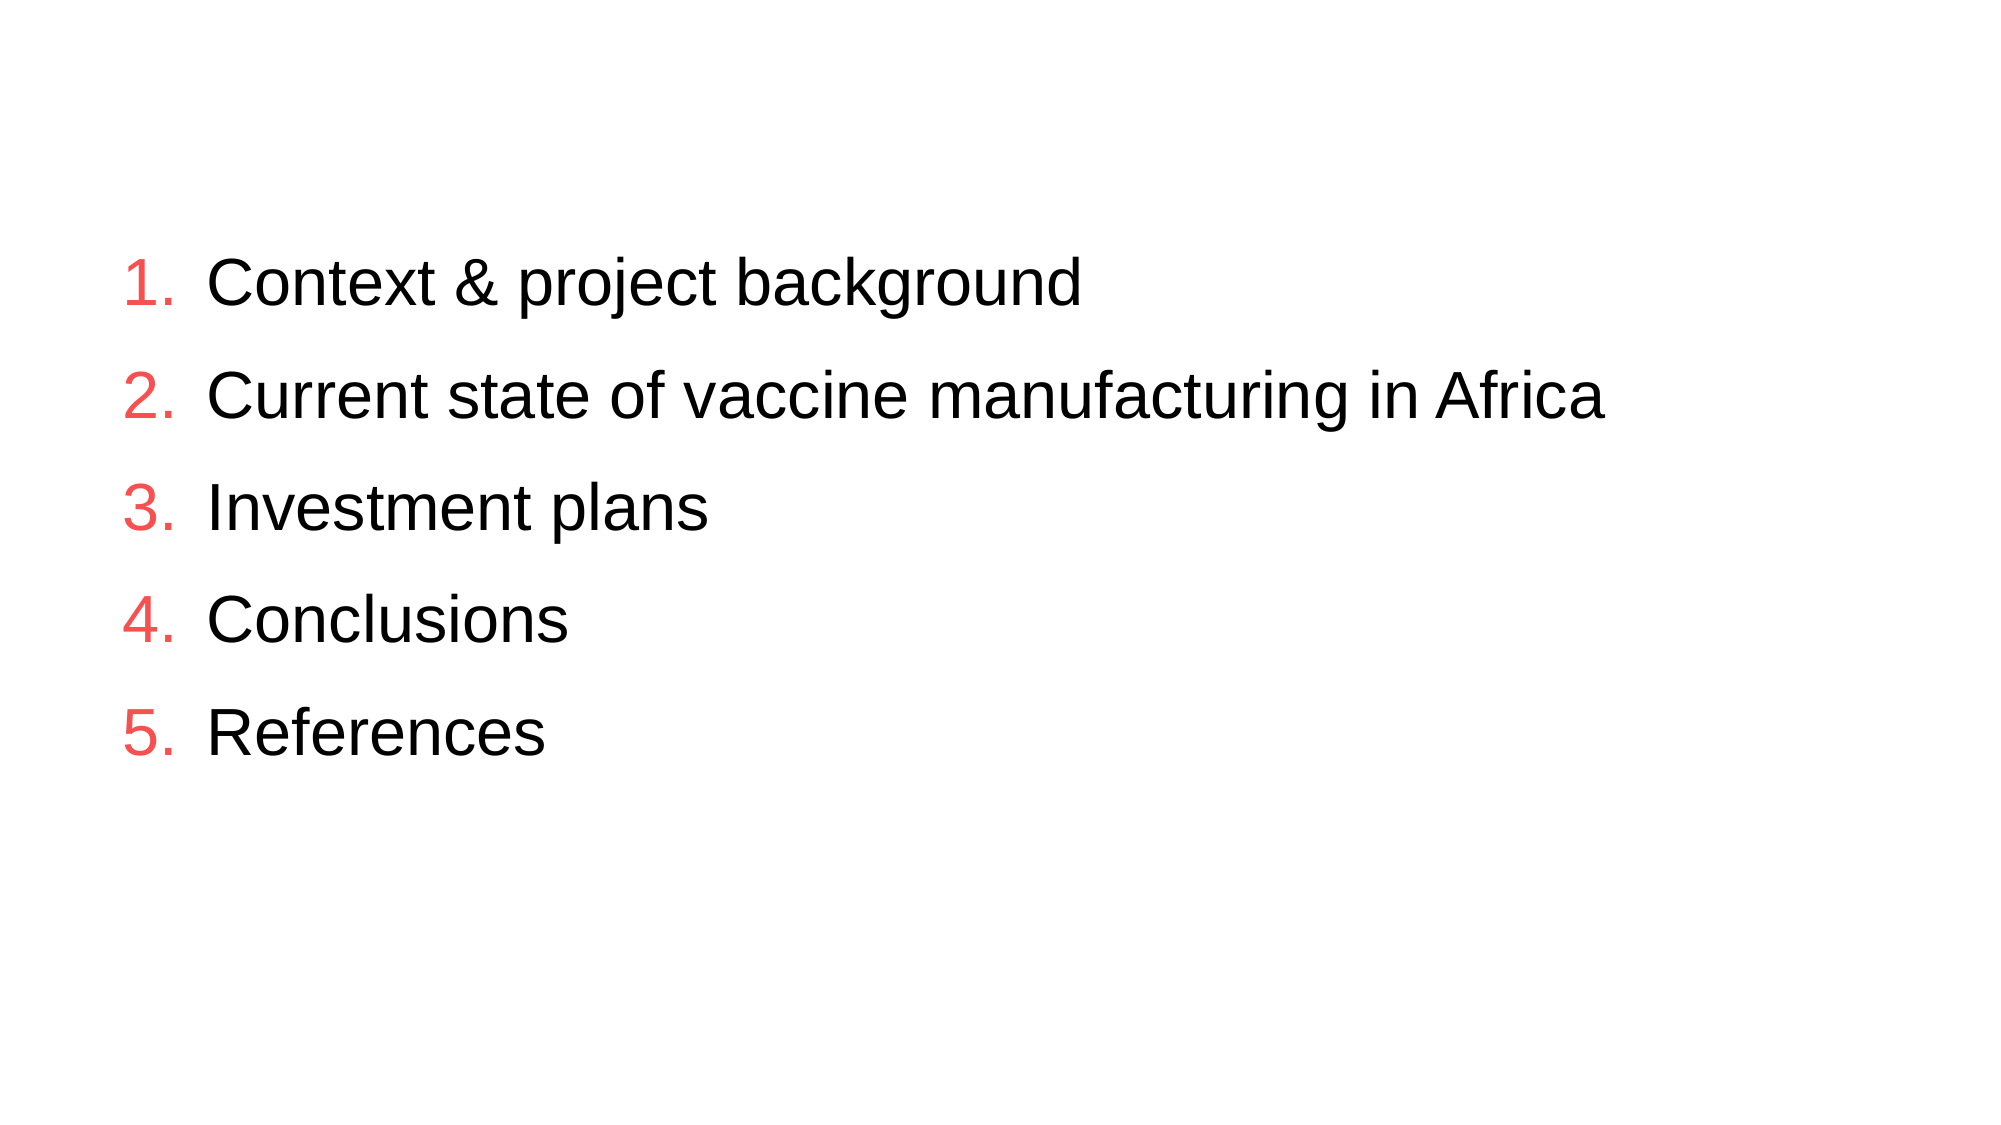

# Context & project background
Current state of vaccine manufacturing in Africa
Investment plans
Conclusions
References